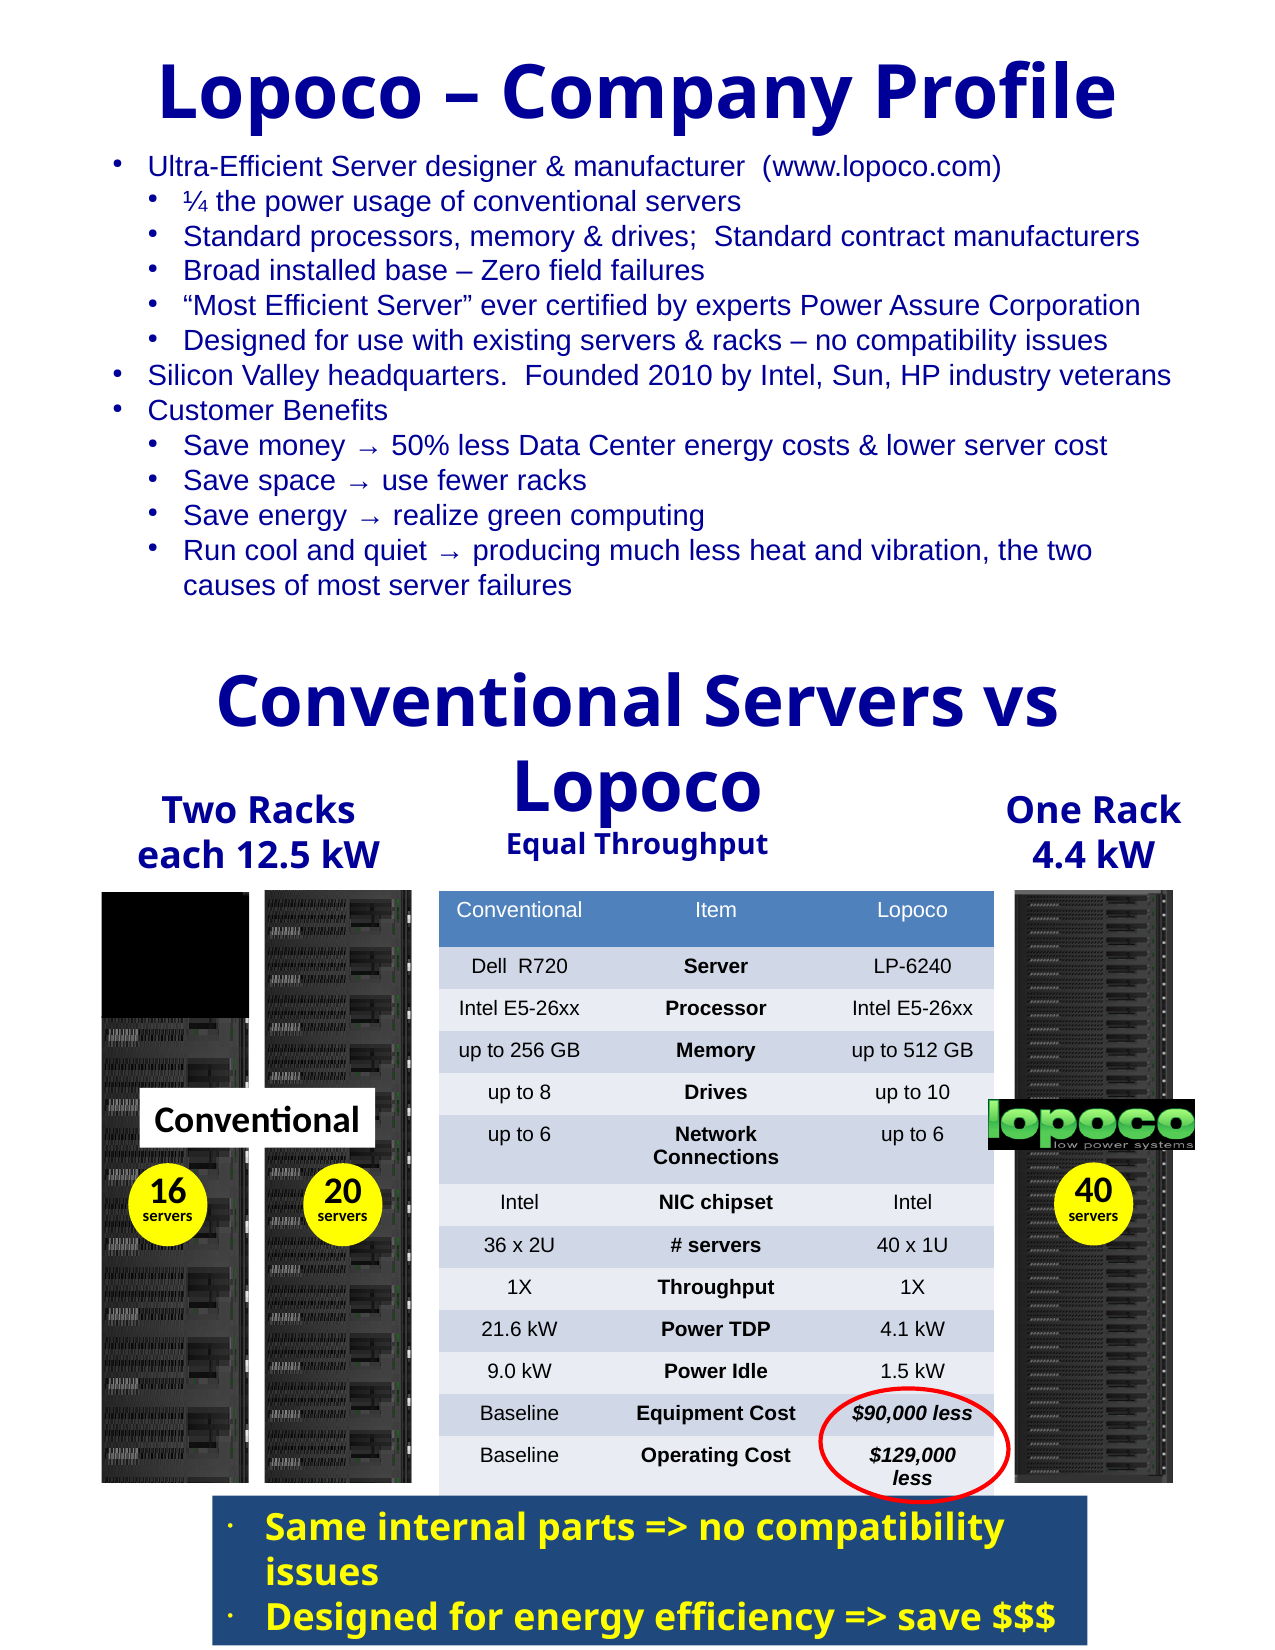

Lopoco – Company Profile
Ultra-Efficient Server designer & manufacturer (www.lopoco.com)
¼ the power usage of conventional servers
Standard processors, memory & drives; Standard contract manufacturers
Broad installed base – Zero field failures
“Most Efficient Server” ever certified by experts Power Assure Corporation
Designed for use with existing servers & racks – no compatibility issues
Silicon Valley headquarters. Founded 2010 by Intel, Sun, HP industry veterans
Customer Benefits
Save money → 50% less Data Center energy costs & lower server cost
Save space → use fewer racks
Save energy → realize green computing
Run cool and quiet → producing much less heat and vibration, the two causes of most server failures
Conventional Servers vs Lopoco
Equal Throughput
One Rack
4.4 kW
Two Racks each 12.5 kW
| Conventional | Item | Lopoco |
| --- | --- | --- |
| Dell R720 | Server | LP-6240 |
| Intel E5-26xx | Processor | Intel E5-26xx |
| up to 256 GB | Memory | up to 512 GB |
| up to 8 | Drives | up to 10 |
| up to 6 | Network Connections | up to 6 |
| Intel | NIC chipset | Intel |
| 36 x 2U | # servers | 40 x 1U |
| 1X | Throughput | 1X |
| 21.6 kW | Power TDP | 4.1 kW |
| 9.0 kW | Power Idle | 1.5 kW |
| Baseline | Equipment Cost | $90,000 less |
| Baseline | Operating Cost | $129,000 less |
Conventional
40
16
20
servers
servers
servers
Same internal parts => no compatibility issues
Designed for energy efficiency => save $$$